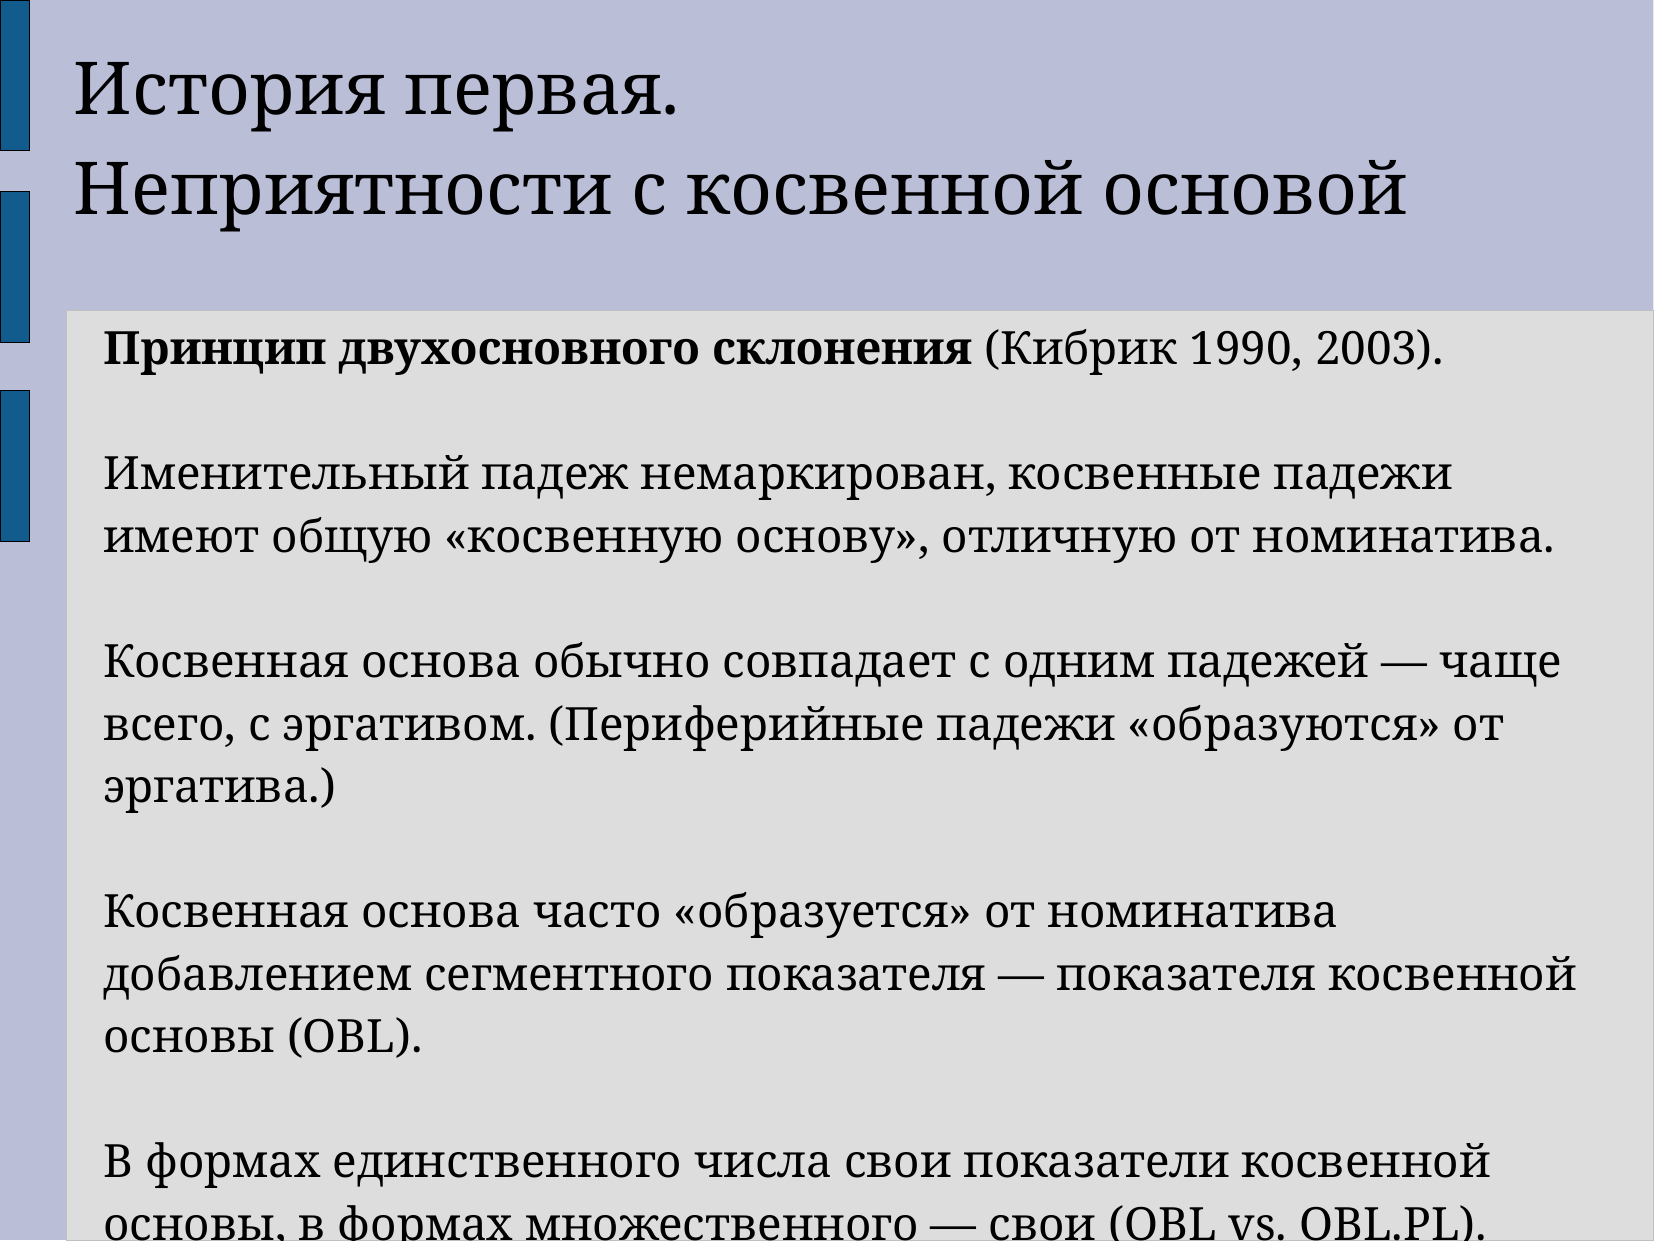

История первая.
Неприятности с косвенной основой
Принцип двухосновного склонения (Кибрик 1990, 2003).
Именительный падеж немаркирован, косвенные падежи имеют общую «косвенную основу», отличную от номинатива.
Косвенная основа обычно совпадает с одним падежей — чаще всего, с эргативом. (Периферийные падежи «образуются» от эргатива.)
Косвенная основа часто «образуется» от номинатива добавлением сегментного показателя — показателя косвенной основы (OBL).
В формах единственного числа свои показатели косвенной основы, в формах множественного — свои (OBL vs. OBL.PL).